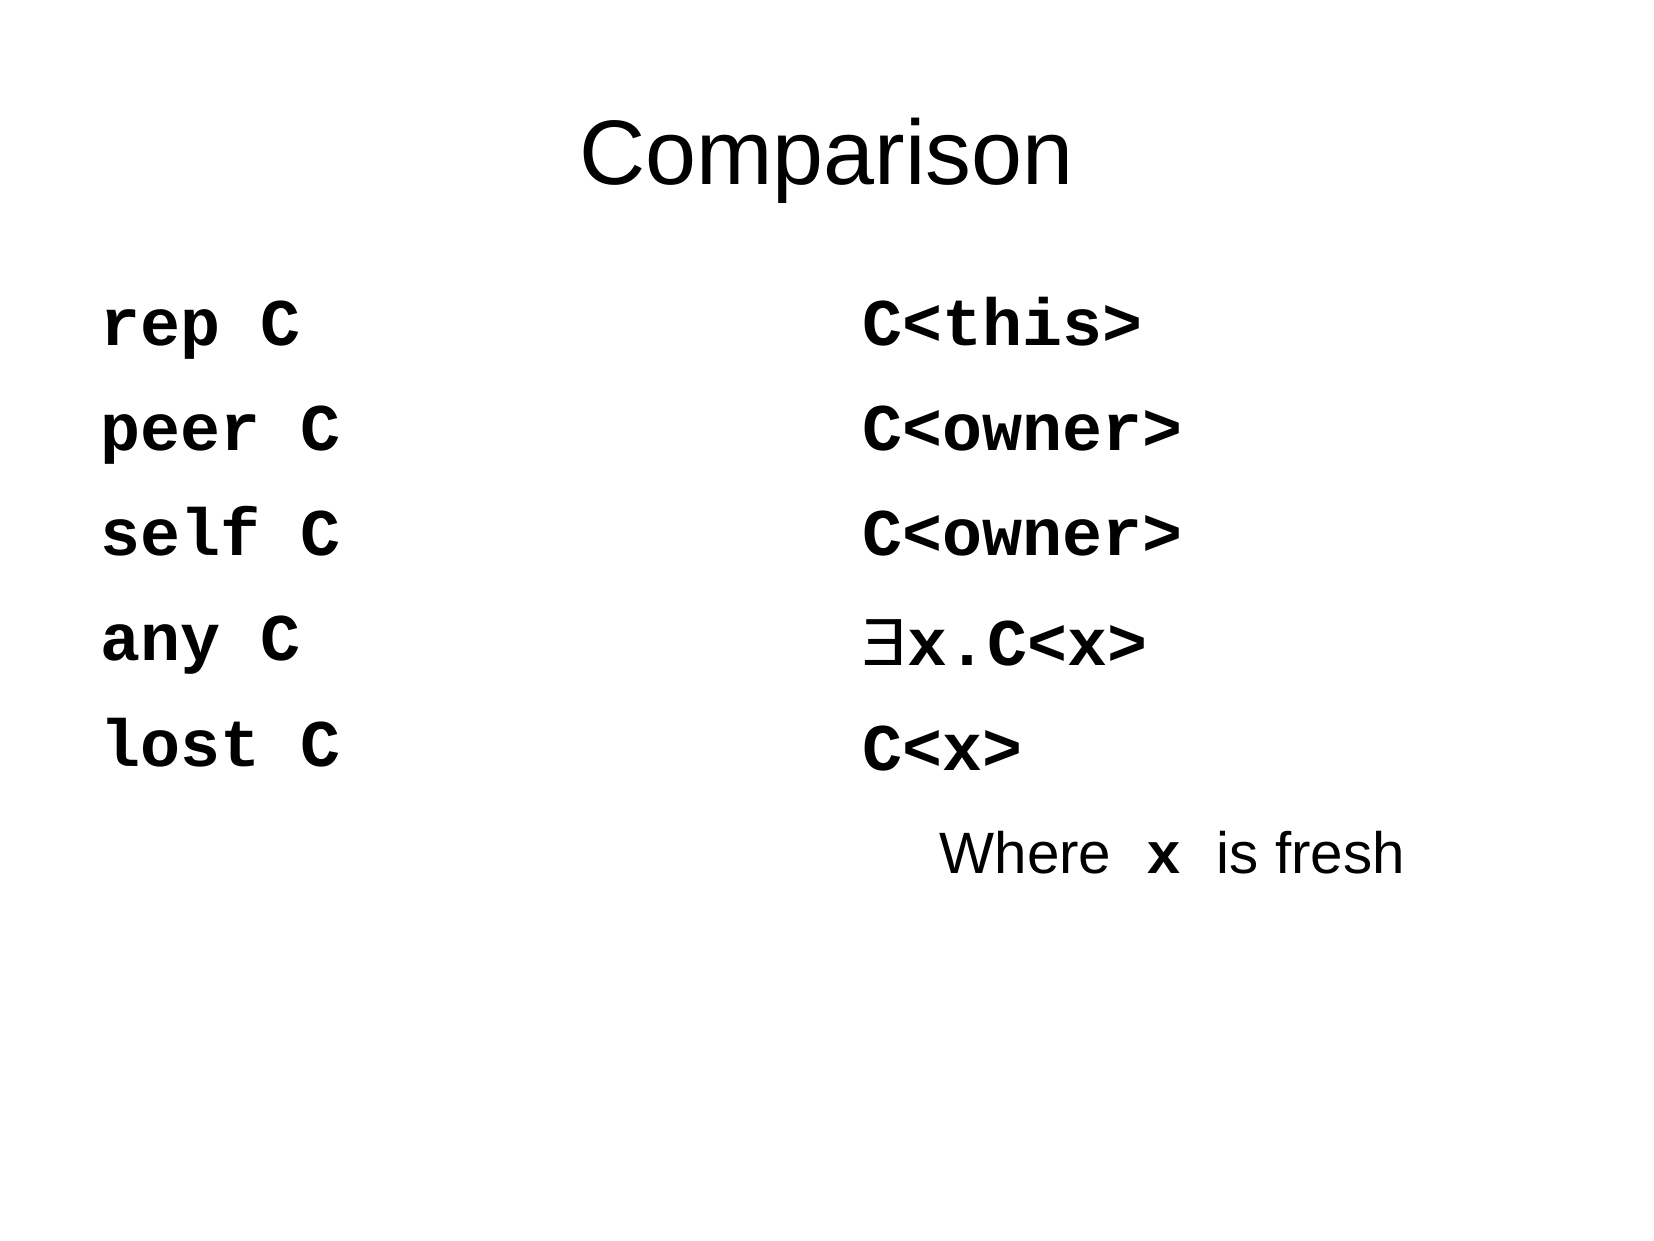

# Comparison
rep C
peer C
self C
any C
lost C
C<this>
C<owner>
C<owner>
Ǝx.C<x>
C<x>
Where x is fresh